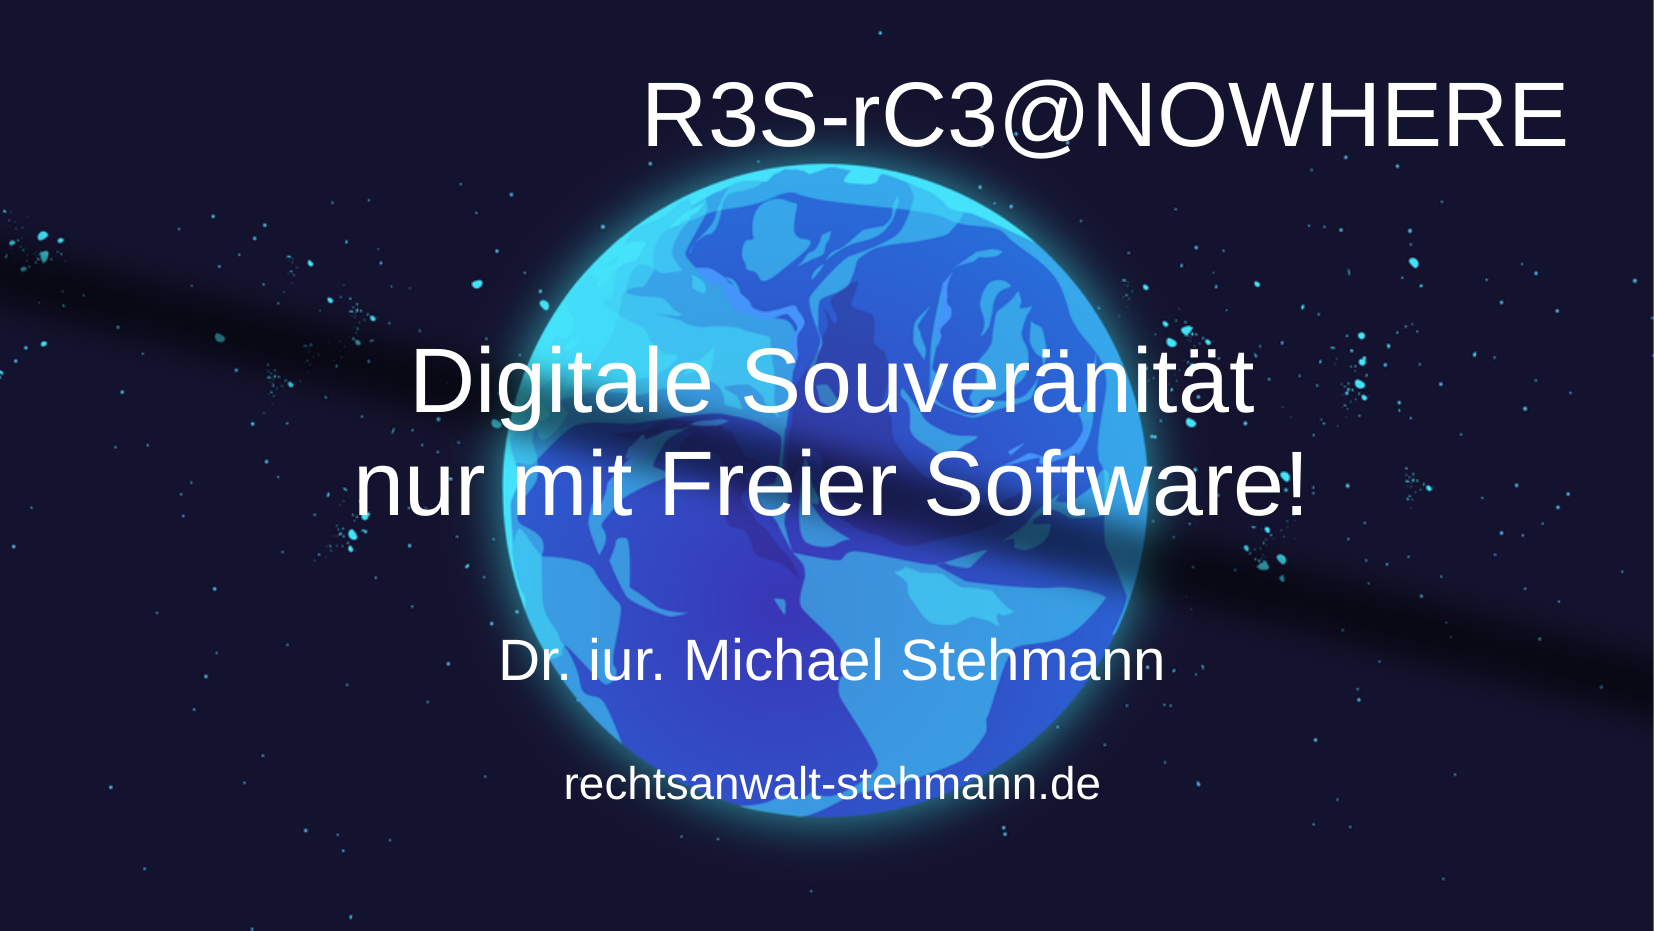

# R3S-rC3@NOWHERE
Digitale Souveränität
nur mit Freier Software!
Dr. iur. Michael Stehmann
rechtsanwalt-stehmann.de